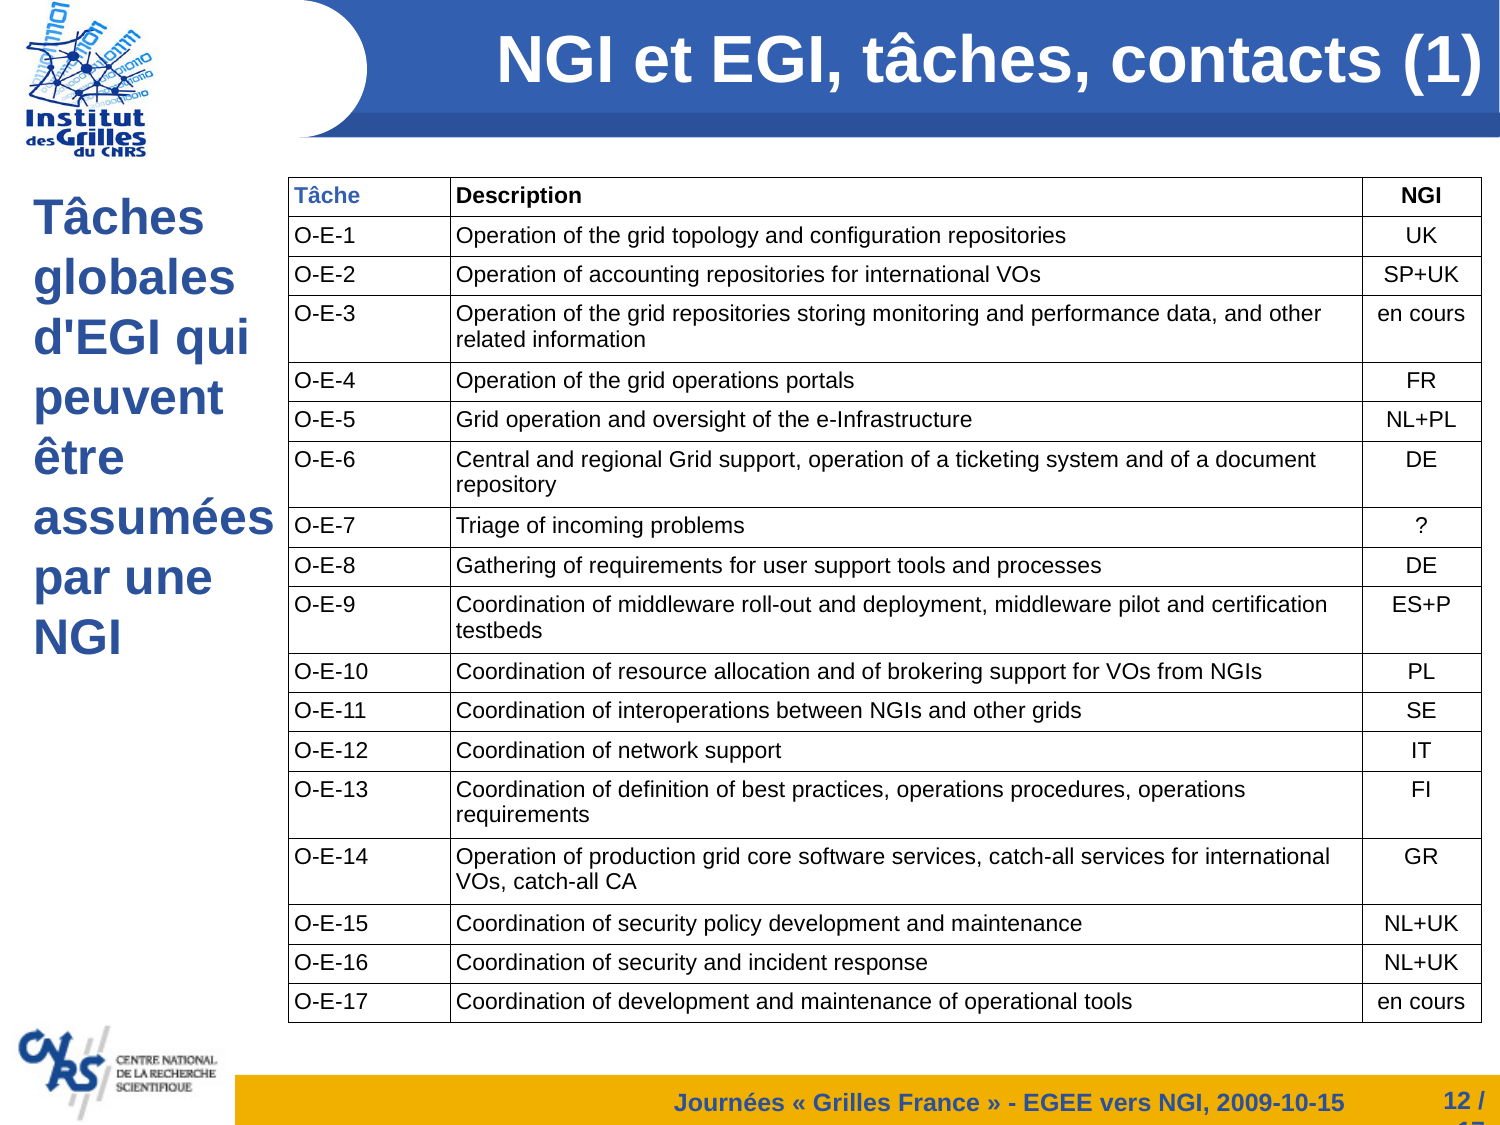

# NGI et EGI, tâches, contacts (1)
Tâches globales d'EGI qui peuvent être assumées par une NGI
| Tâche | Description | NGI |
| --- | --- | --- |
| O-E-1 | Operation of the grid topology and configuration repositories | UK |
| O-E-2 | Operation of accounting repositories for international VOs | SP+UK |
| O-E-3 | Operation of the grid repositories storing monitoring and performance data, and other related information | en cours |
| O-E-4 | Operation of the grid operations portals | FR |
| O-E-5 | Grid operation and oversight of the e-Infrastructure | NL+PL |
| O-E-6 | Central and regional Grid support, operation of a ticketing system and of a document repository | DE |
| O-E-7 | Triage of incoming problems | ? |
| O-E-8 | Gathering of requirements for user support tools and processes | DE |
| O-E-9 | Coordination of middleware roll-out and deployment, middleware pilot and certification testbeds | ES+P |
| O-E-10 | Coordination of resource allocation and of brokering support for VOs from NGIs | PL |
| O-E-11 | Coordination of interoperations between NGIs and other grids | SE |
| O-E-12 | Coordination of network support | IT |
| O-E-13 | Coordination of definition of best practices, operations procedures, operations requirements | FI |
| O-E-14 | Operation of production grid core software services, catch-all services for international VOs, catch-all CA | GR |
| O-E-15 | Coordination of security policy development and maintenance | NL+UK |
| O-E-16 | Coordination of security and incident response | NL+UK |
| O-E-17 | Coordination of development and maintenance of operational tools | en cours |
Journées « Grilles France » - EGEE vers NGI, 2009-10-15